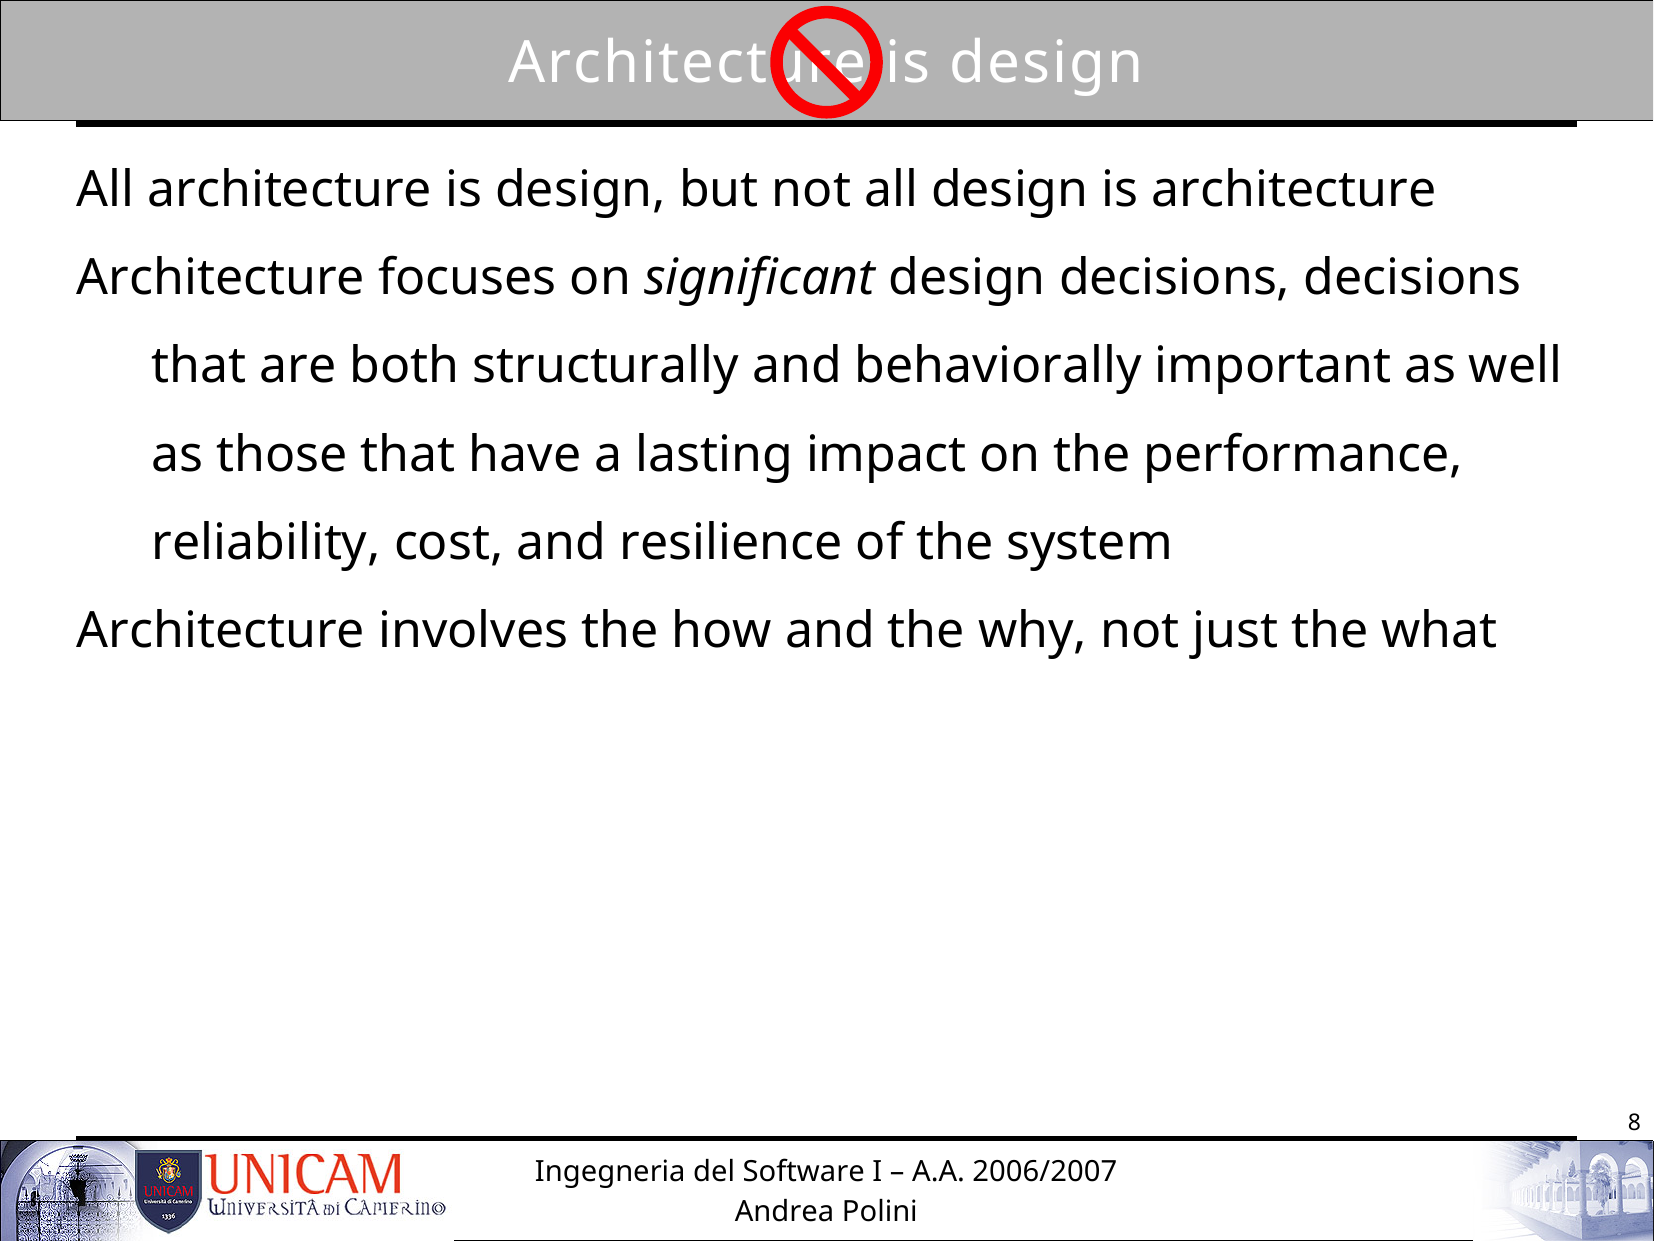

# Architecture is design
All architecture is design, but not all design is architecture
Architecture focuses on significant design decisions, decisions that are both structurally and behaviorally important as well as those that have a lasting impact on the performance, reliability, cost, and resilience of the system
Architecture involves the how and the why, not just the what
8